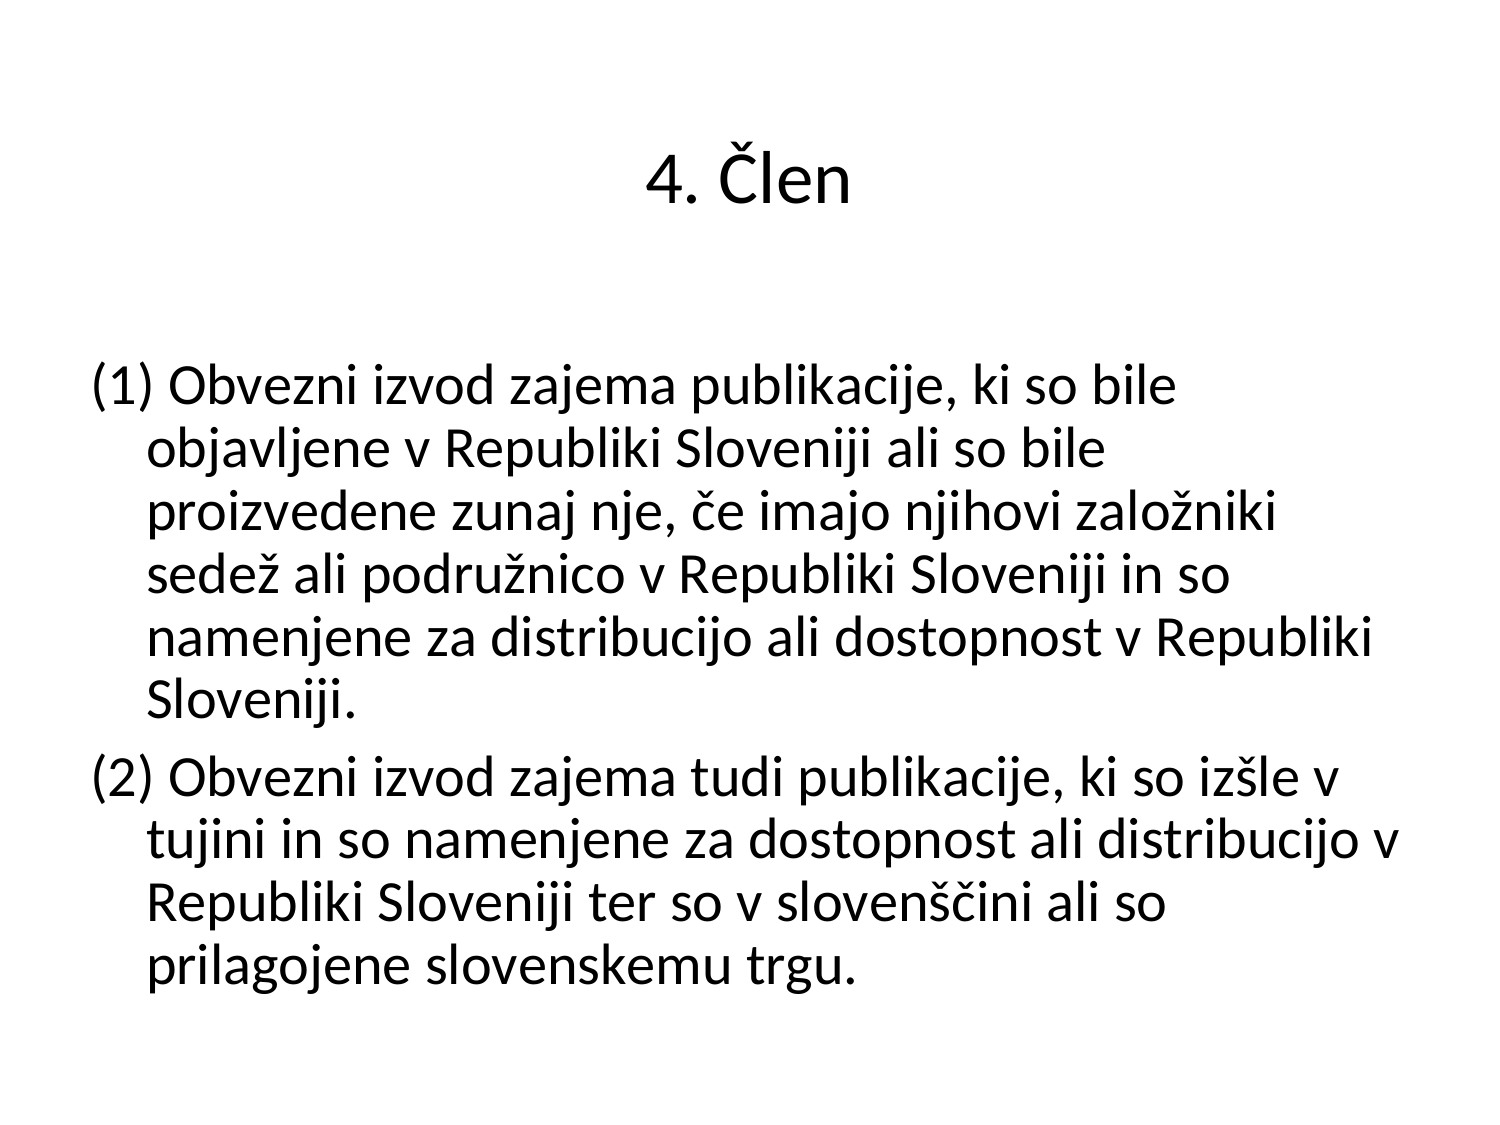

# 4. Člen
(1) Obvezni izvod zajema publikacije, ki so bile objavljene v Republiki Sloveniji ali so bile proizvedene zunaj nje, če imajo njihovi založniki sedež ali podružnico v Republiki Sloveniji in so namenjene za distribucijo ali dostopnost v Republiki Sloveniji.
(2) Obvezni izvod zajema tudi publikacije, ki so izšle v tujini in so namenjene za dostopnost ali distribucijo v Republiki Sloveniji ter so v slovenščini ali so prilagojene slovenskemu trgu.